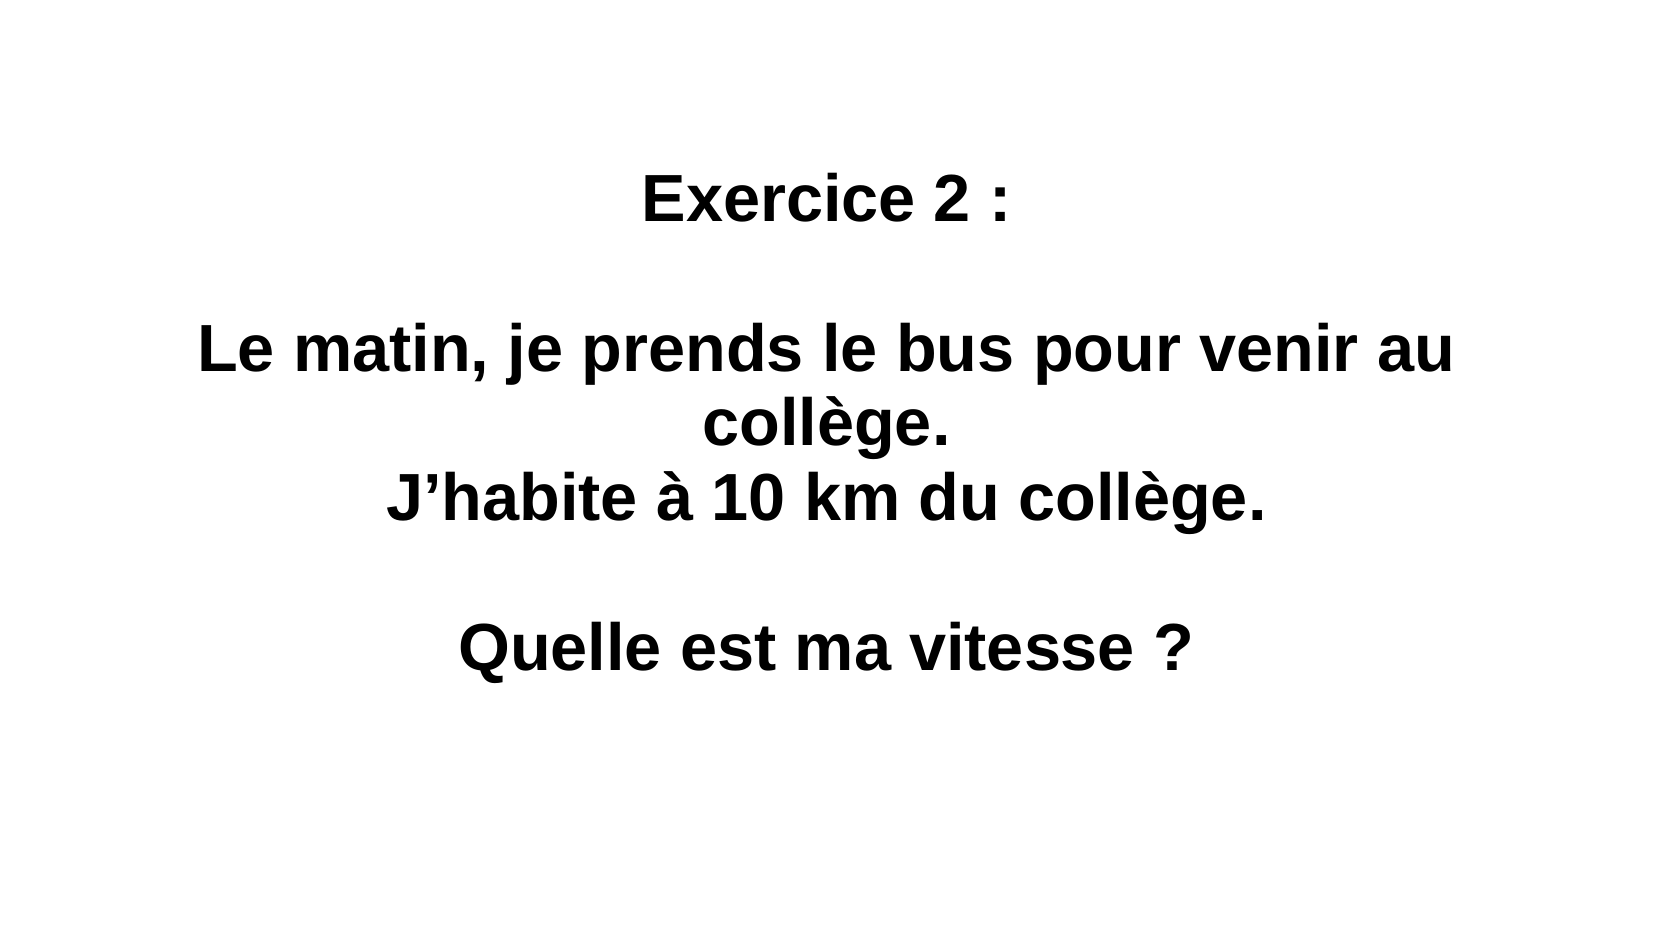

# Exercice 2 :
Le matin, je prends le bus pour venir au collège.
J’habite à 10 km du collège.
Quelle est ma vitesse ?